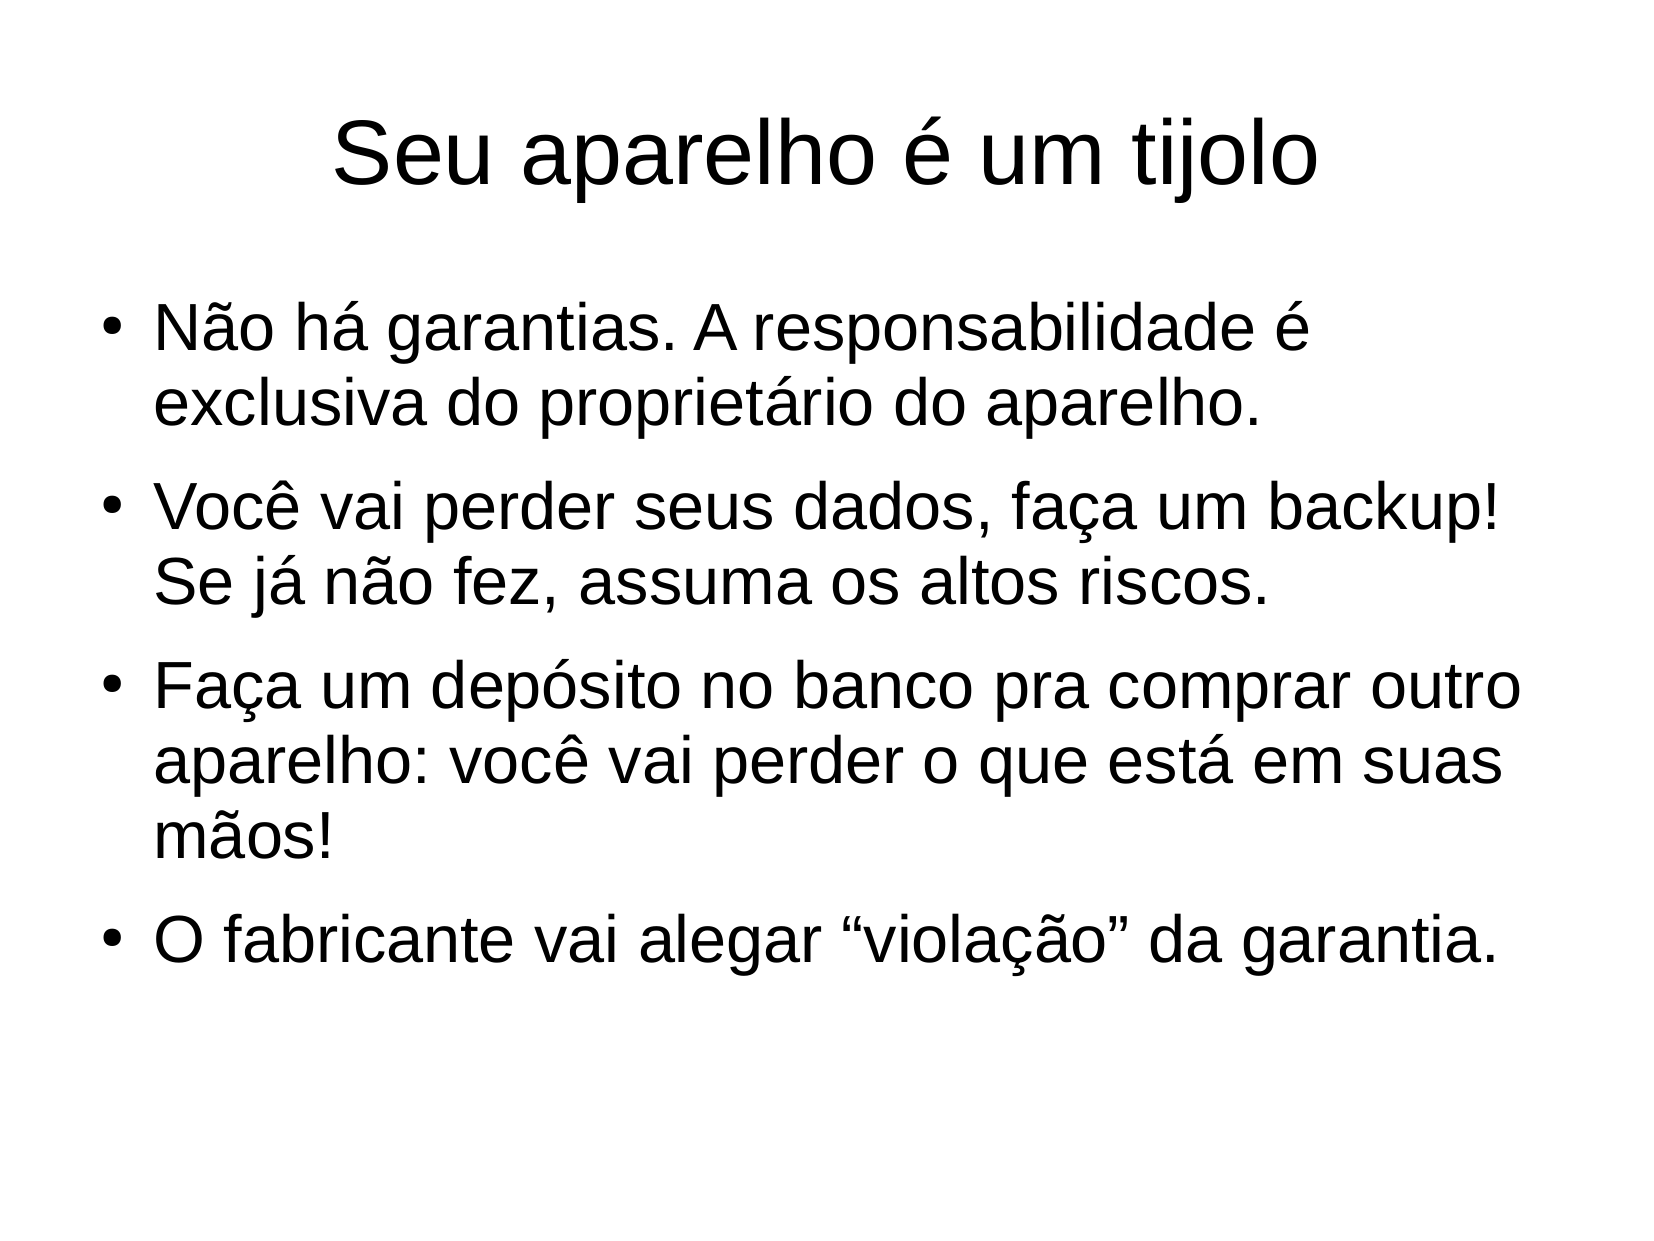

# Seu aparelho é um tijolo
Não há garantias. A responsabilidade é exclusiva do proprietário do aparelho.
Você vai perder seus dados, faça um backup! Se já não fez, assuma os altos riscos.
Faça um depósito no banco pra comprar outro aparelho: você vai perder o que está em suas mãos!
O fabricante vai alegar “violação” da garantia.